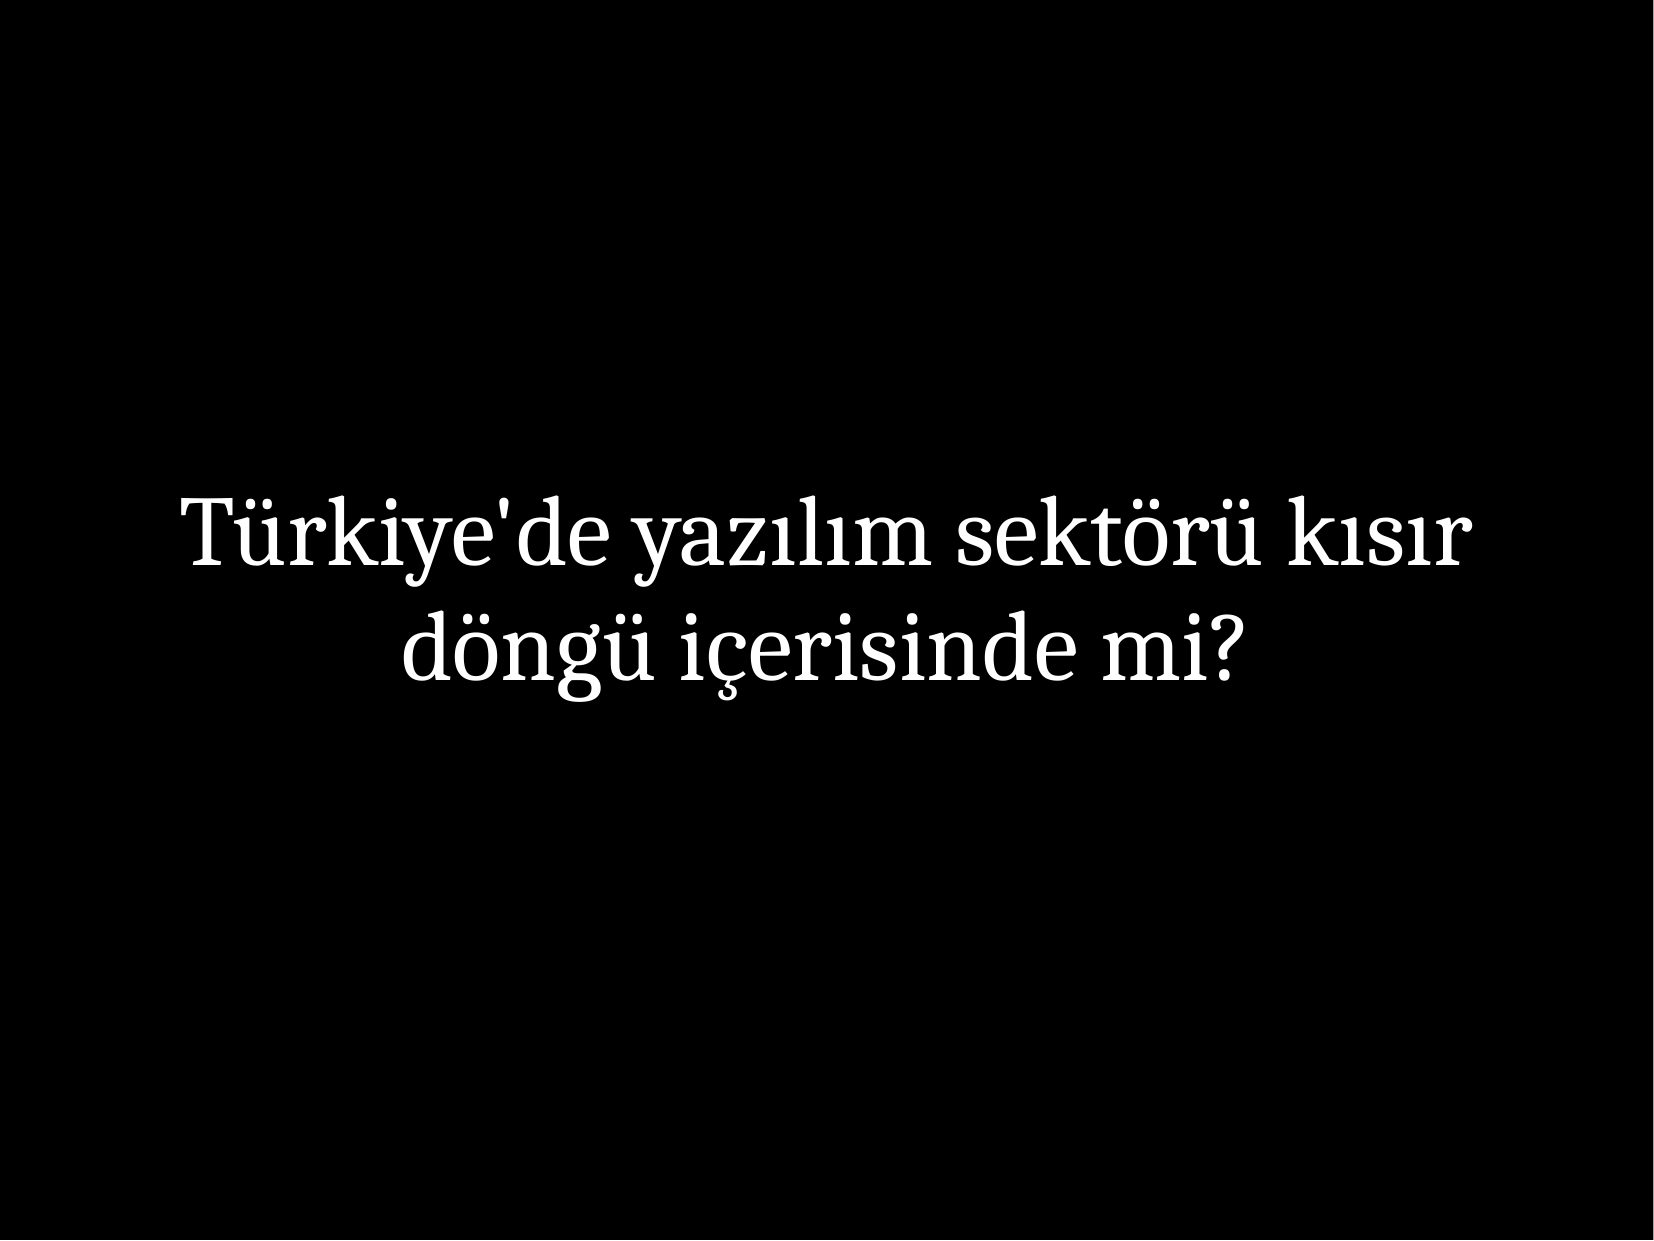

# Türkiye'de yazılım sektörü kısır döngü içerisinde mi?